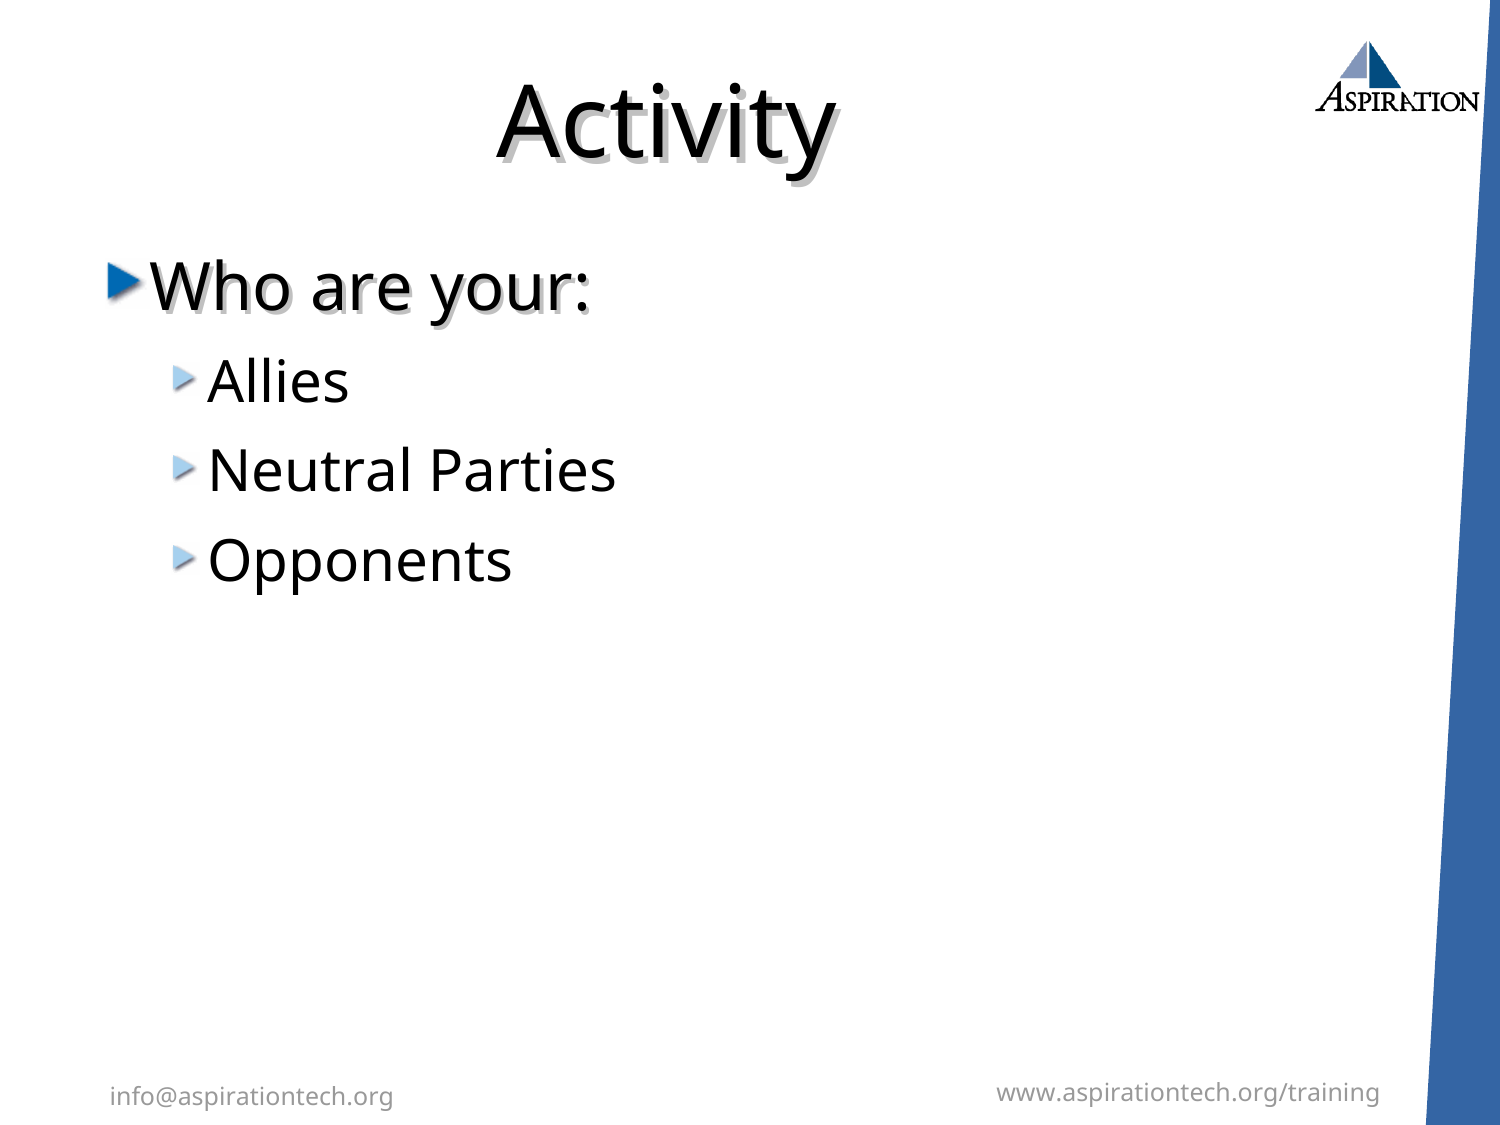

# Activity
Who are your:
Allies
Neutral Parties
Opponents